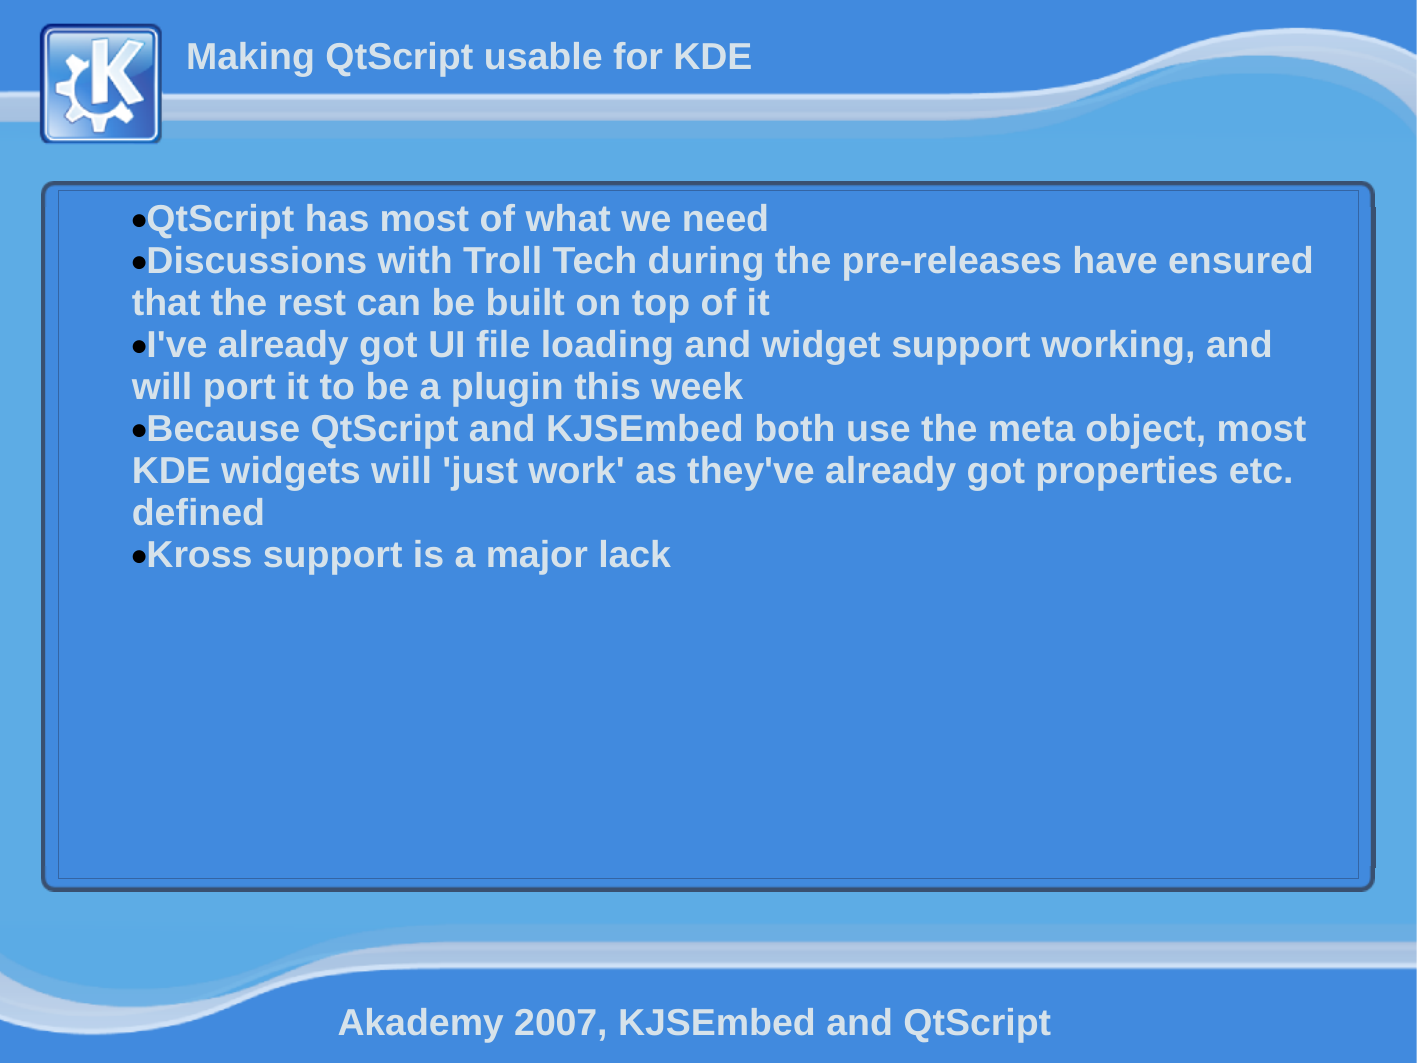

Making QtScript usable for KDE
QtScript has most of what we need
Discussions with Troll Tech during the pre-releases have ensured that the rest can be built on top of it
I've already got UI file loading and widget support working, and will port it to be a plugin this week
Because QtScript and KJSEmbed both use the meta object, most KDE widgets will 'just work' as they've already got properties etc. defined
Kross support is a major lack